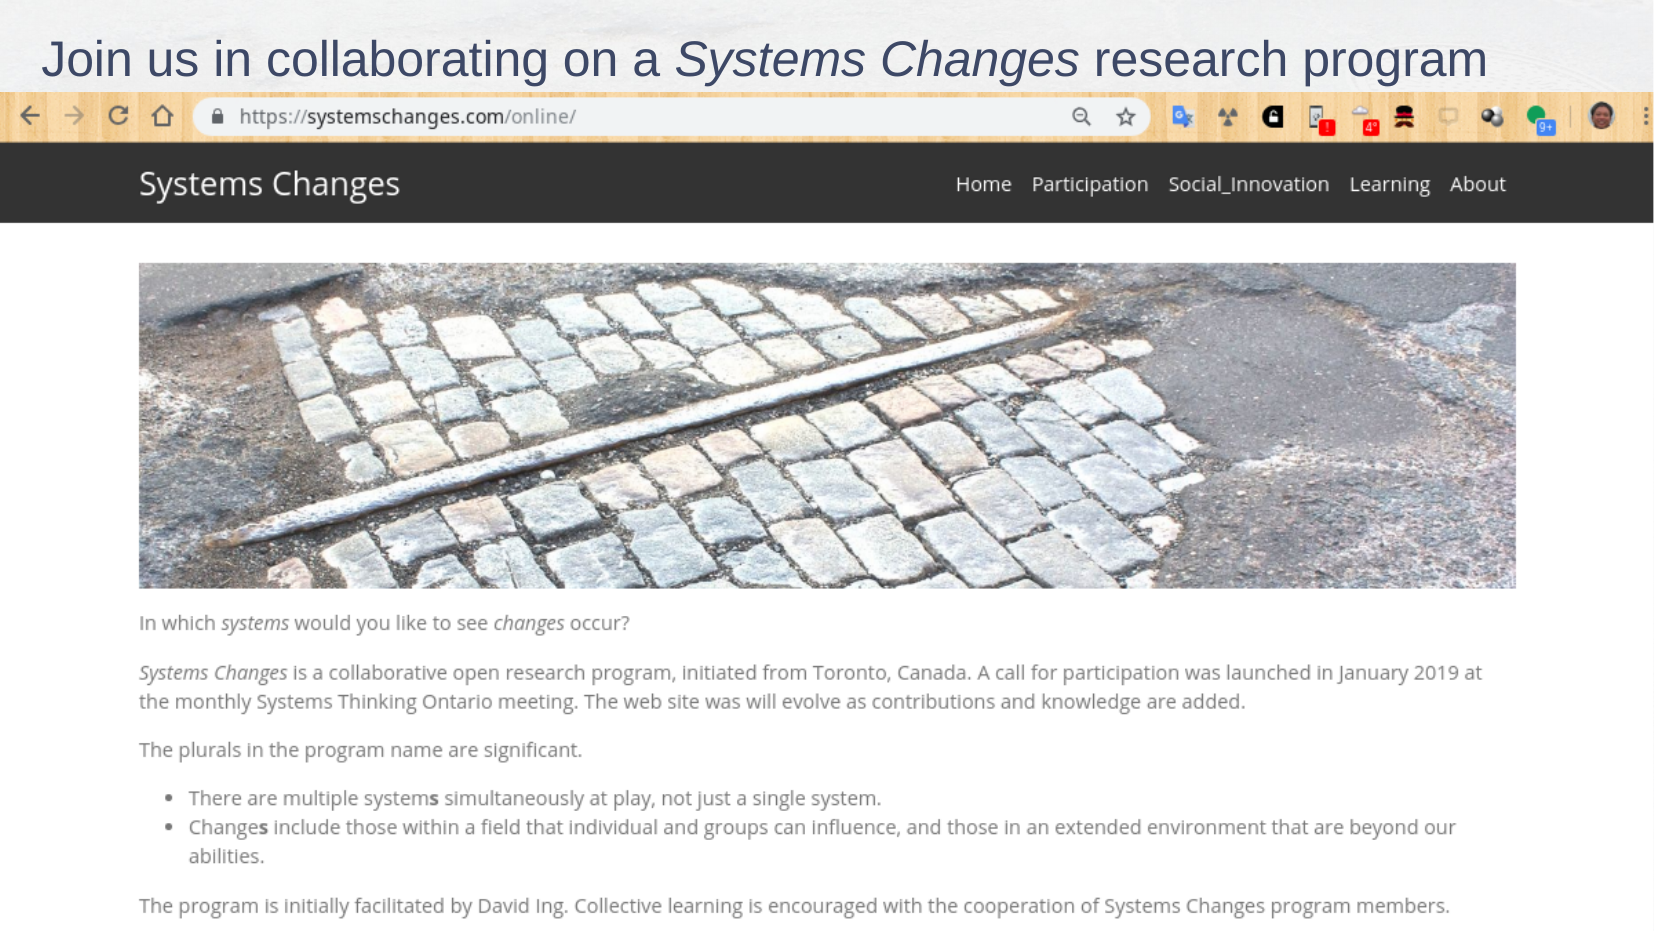

# Join us in collaborating on a Systems Changes research program
Systems Changes: Errors and Breakdowns; Approaches; Learning
March 2019